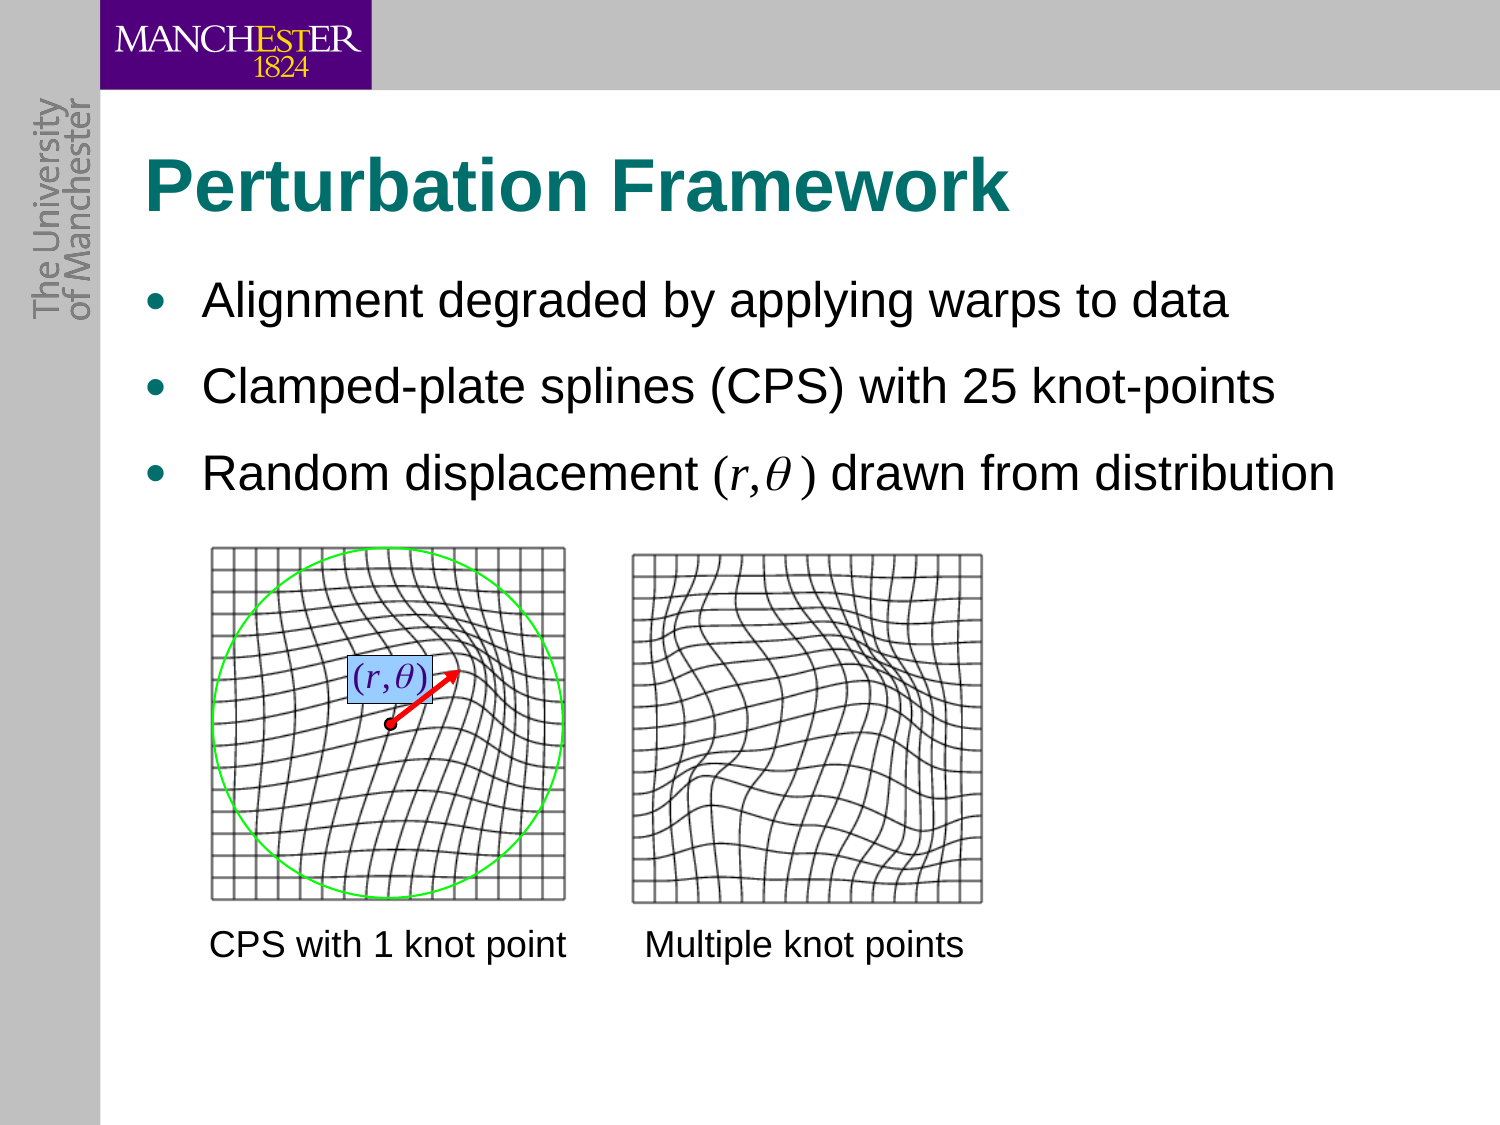

# Perturbation Framework
Alignment degraded by applying warps to data
Clamped-plate splines (CPS) with 25 knot-points
Random displacement (r, ) drawn from distribution
CPS with 1 knot point
Multiple knot points